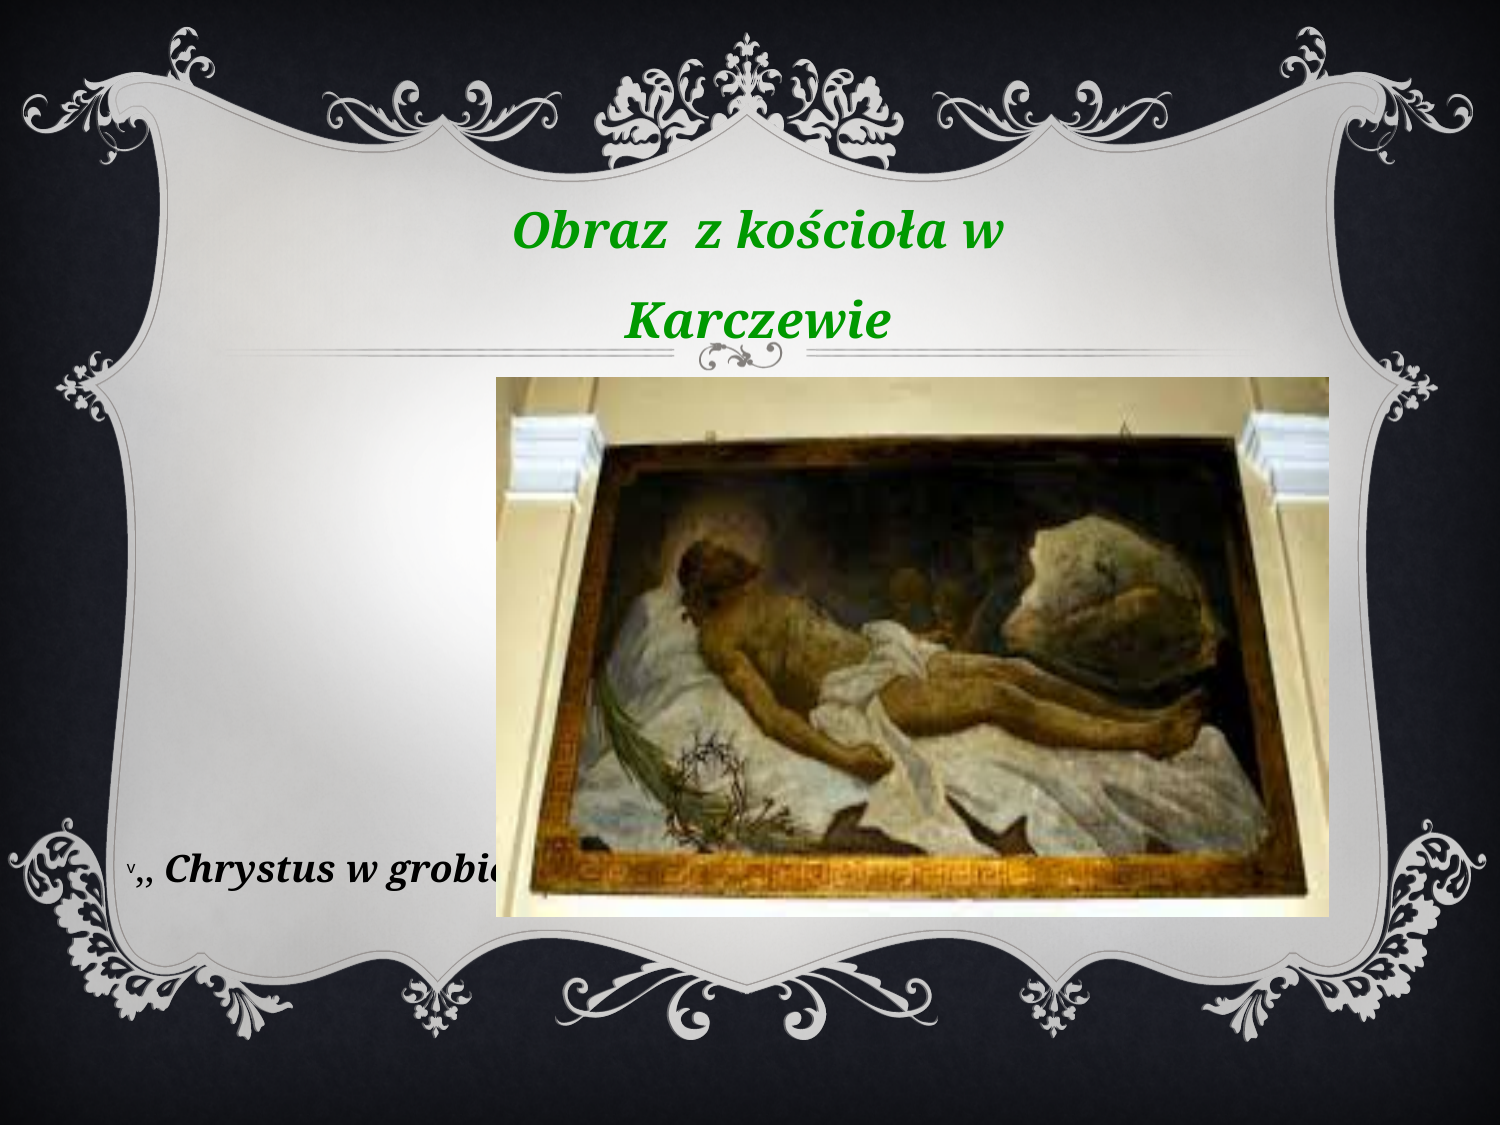

# Obraz z kościoła w Karczewie
,, Chrystus w grobie”